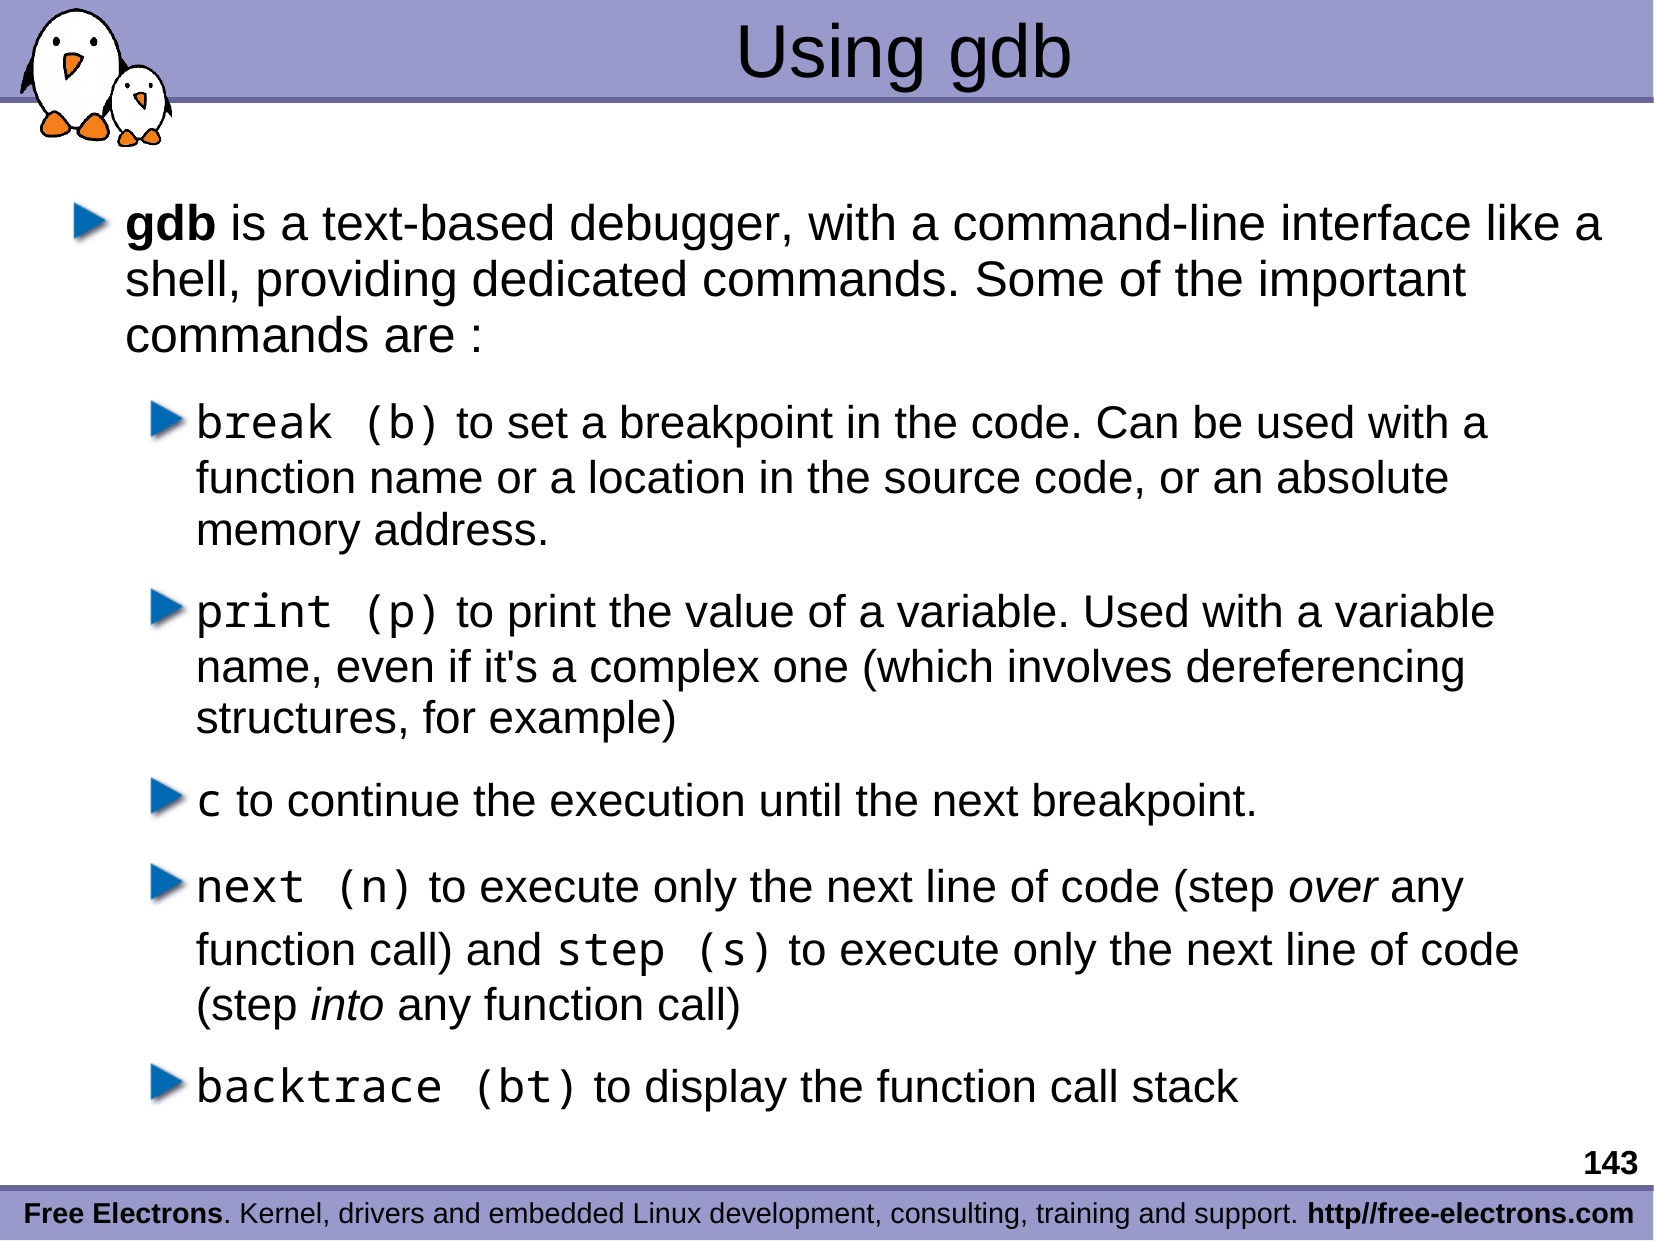

# Using gdb
gdb is a text-based debugger, with a command-line interface like a shell, providing dedicated commands. Some of the important commands are :
break (b) to set a breakpoint in the code. Can be used with a function name or a location in the source code, or an absolute memory address.
print (p) to print the value of a variable. Used with a variable name, even if it's a complex one (which involves dereferencing structures, for example)
c to continue the execution until the next breakpoint.
next (n) to execute only the next line of code (step over any function call) and step (s) to execute only the next line of code (step into any function call)
backtrace (bt) to display the function call stack